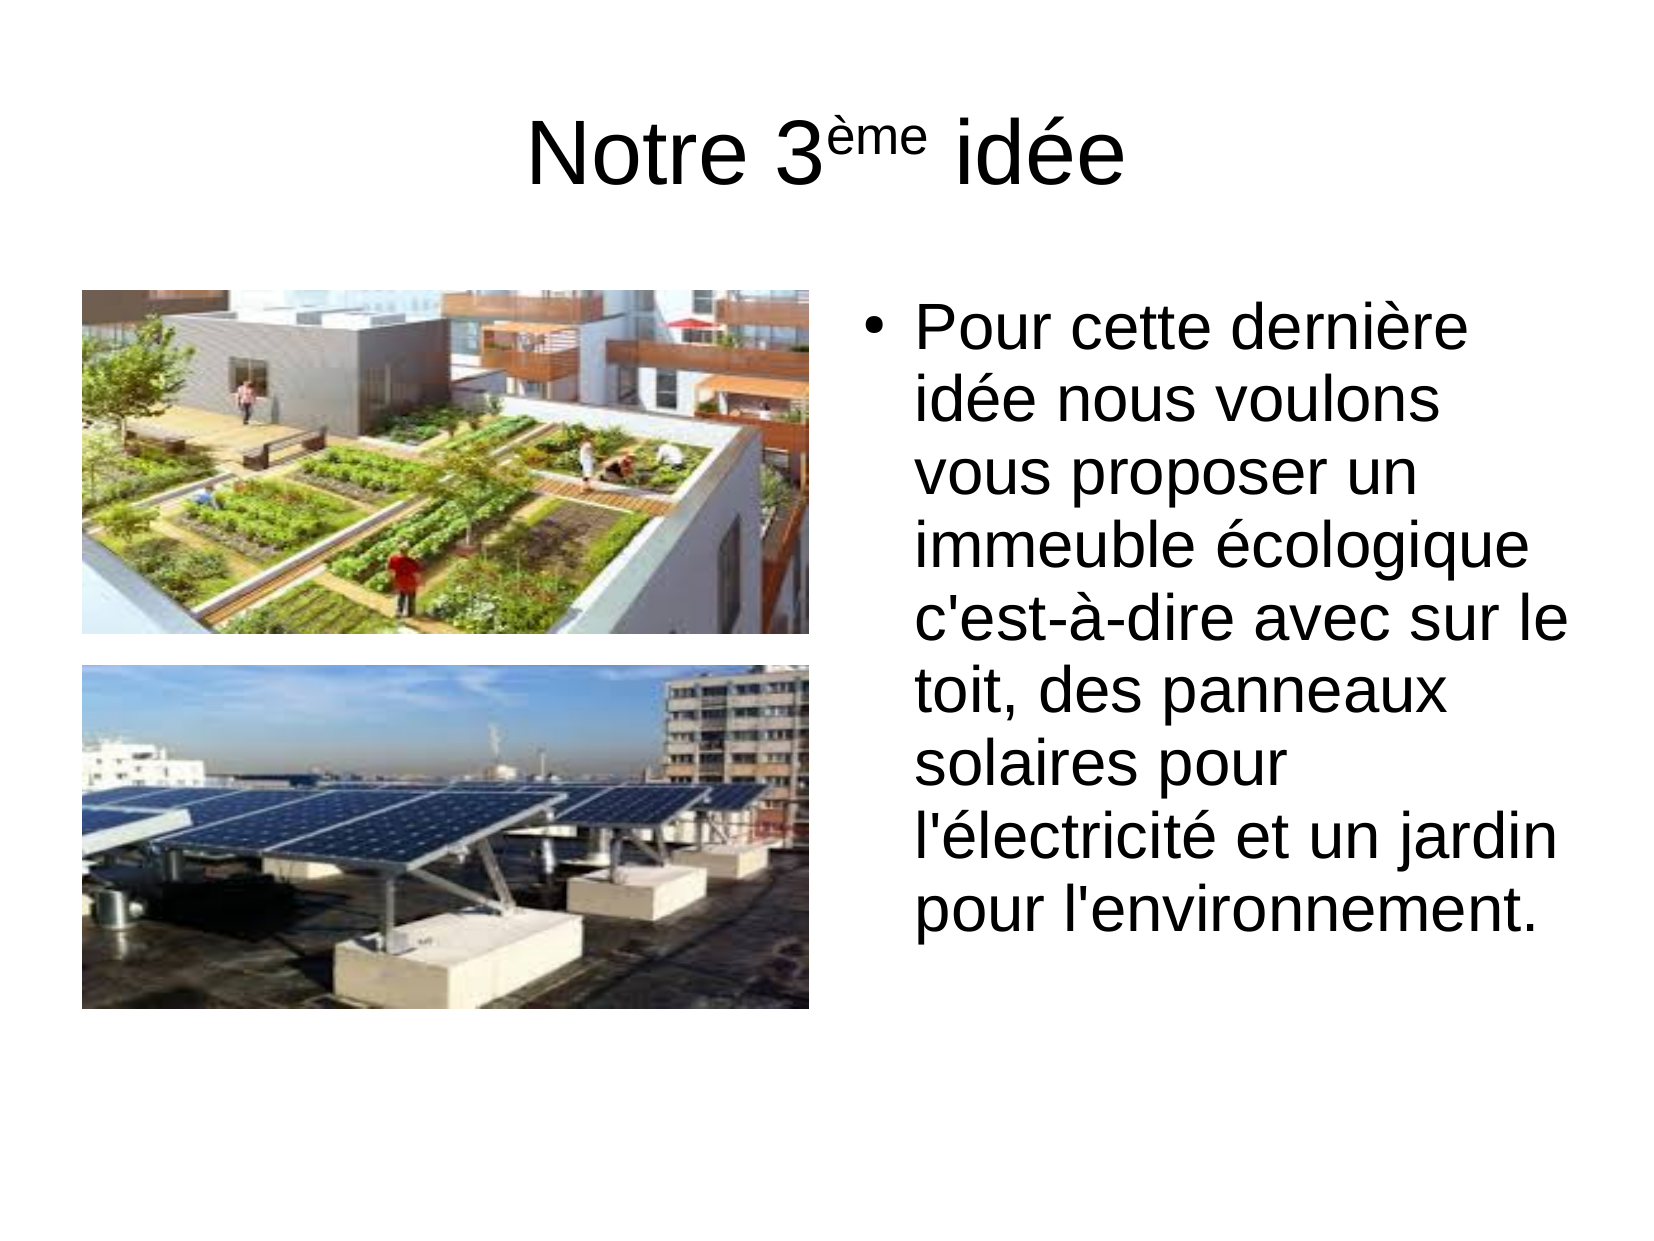

# Notre 3ème idée
Pour cette dernière idée nous voulons vous proposer un immeuble écologique c'est-à-dire avec sur le toit, des panneaux solaires pour l'électricité et un jardin pour l'environnement.